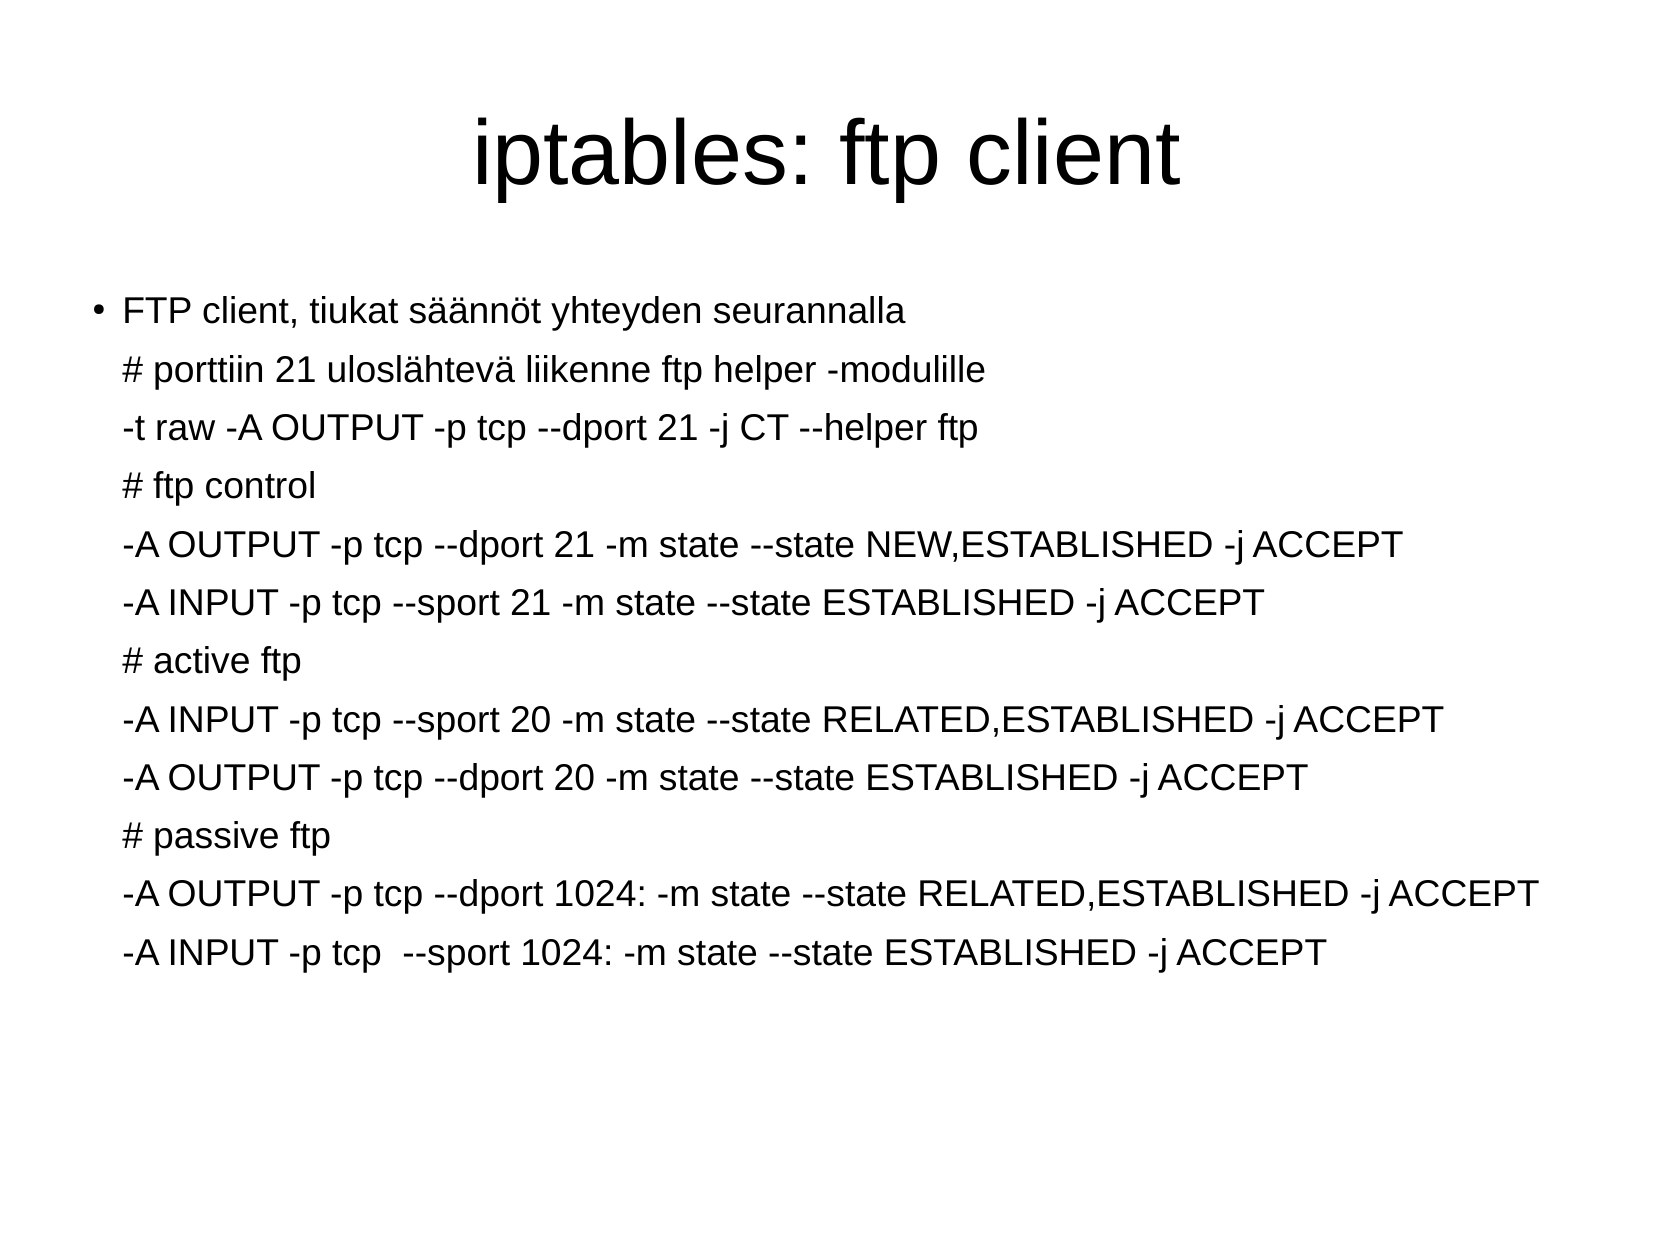

# iptables: ftp client
FTP client, tiukat säännöt yhteyden seurannalla
# porttiin 21 uloslähtevä liikenne ftp helper -modulille
-t raw -A OUTPUT -p tcp --dport 21 -j CT --helper ftp
# ftp control
-A OUTPUT -p tcp --dport 21 -m state --state NEW,ESTABLISHED -j ACCEPT
-A INPUT -p tcp --sport 21 -m state --state ESTABLISHED -j ACCEPT
# active ftp
-A INPUT -p tcp --sport 20 -m state --state RELATED,ESTABLISHED -j ACCEPT
-A OUTPUT -p tcp --dport 20 -m state --state ESTABLISHED -j ACCEPT
# passive ftp
-A OUTPUT -p tcp --dport 1024: -m state --state RELATED,ESTABLISHED -j ACCEPT
-A INPUT -p tcp --sport 1024: -m state --state ESTABLISHED -j ACCEPT